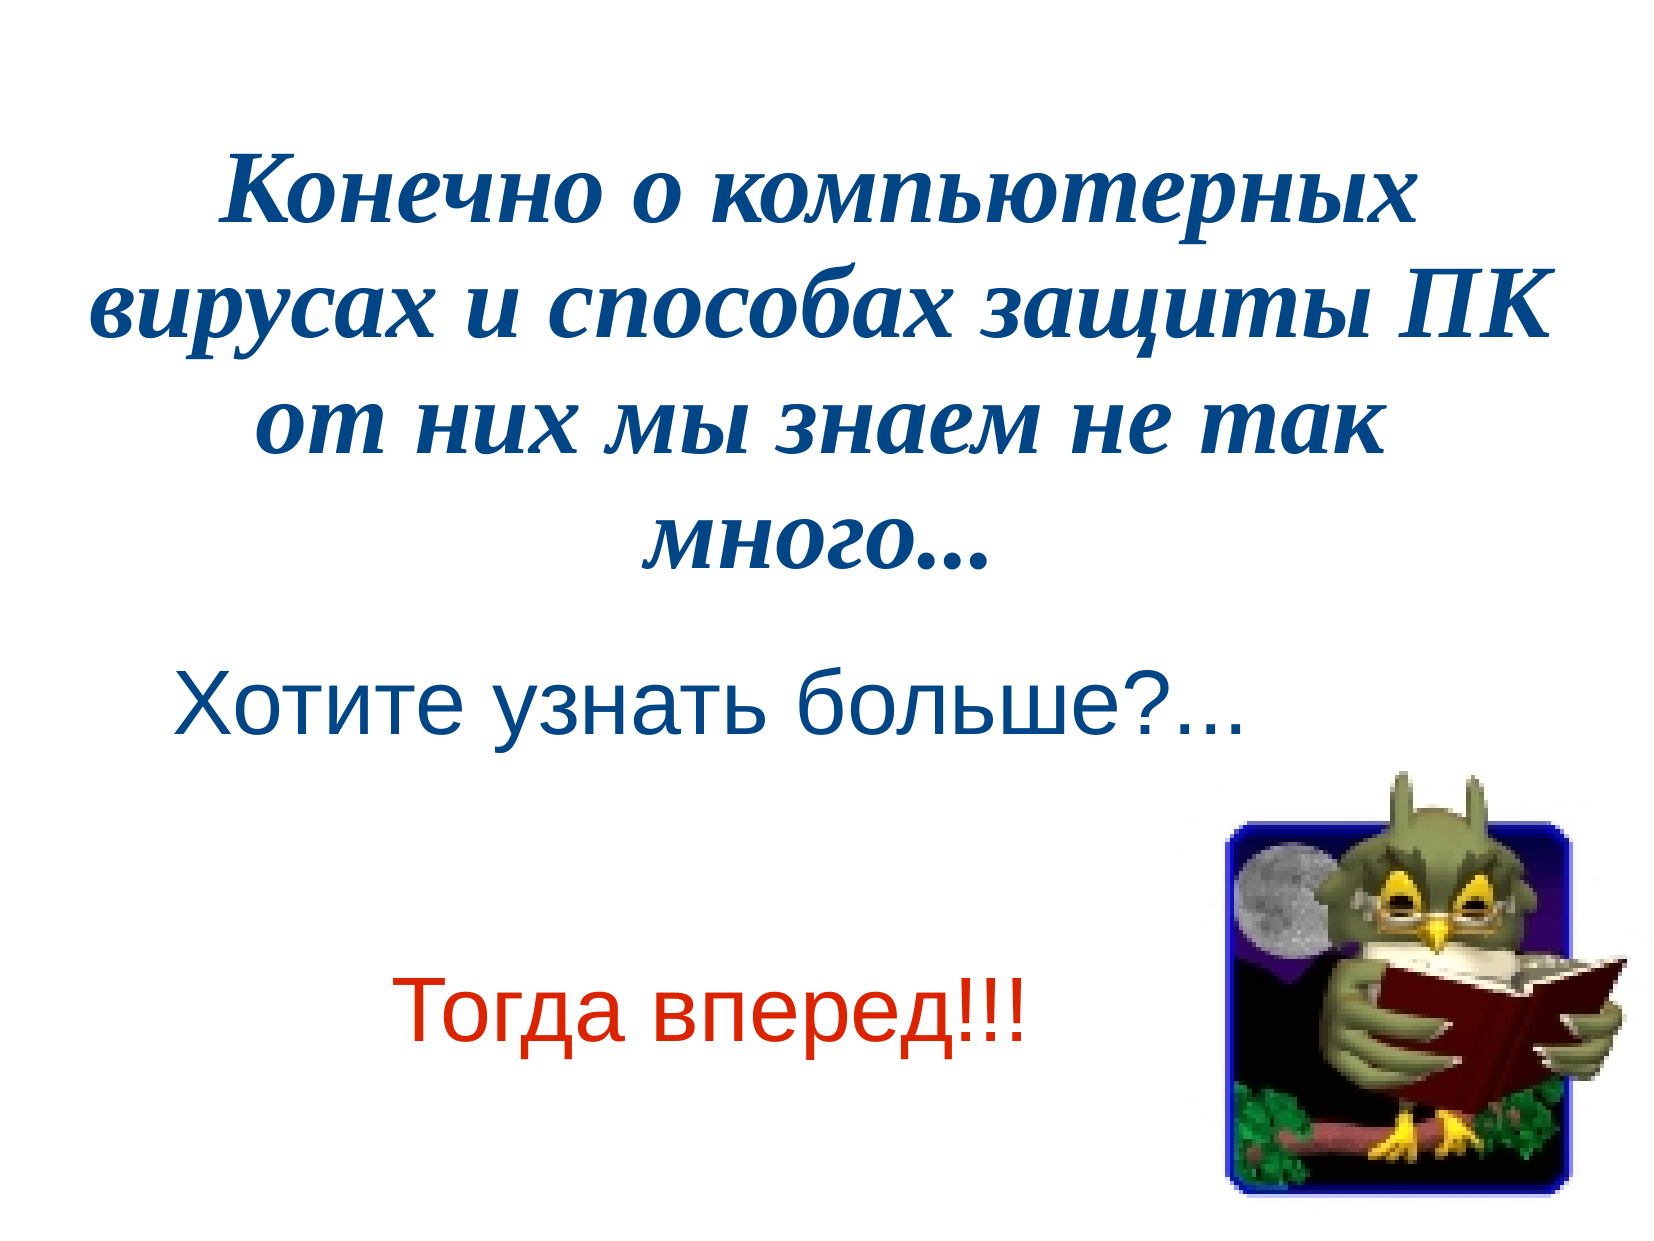

# Конечно о компьютерных вирусах и способах защиты ПК от них мы знаем не так много...
Хотите узнать больше?...
Тогда вперед!!!